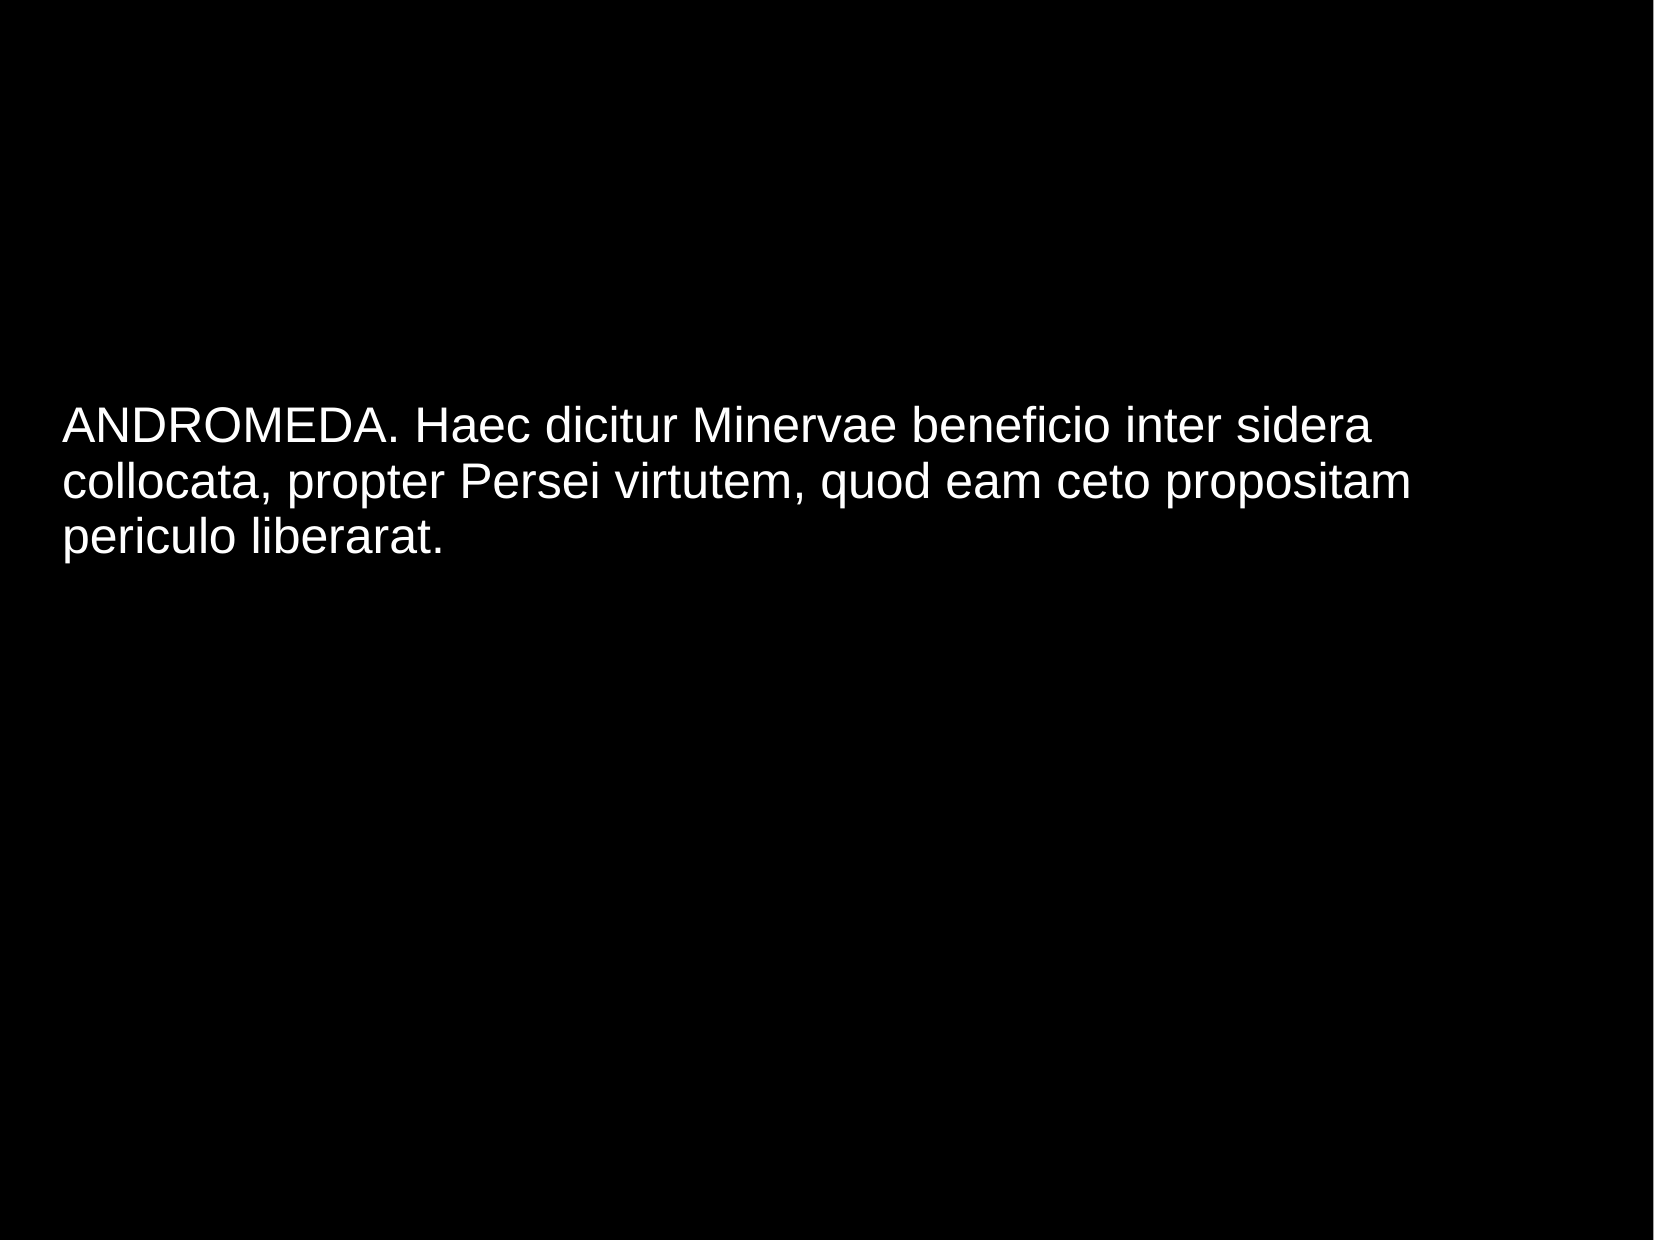

ANDROMEDA. Haec dicitur Minervae beneficio inter sidera collocata, propter Persei virtutem, quod eam ceto propositam periculo liberarat.